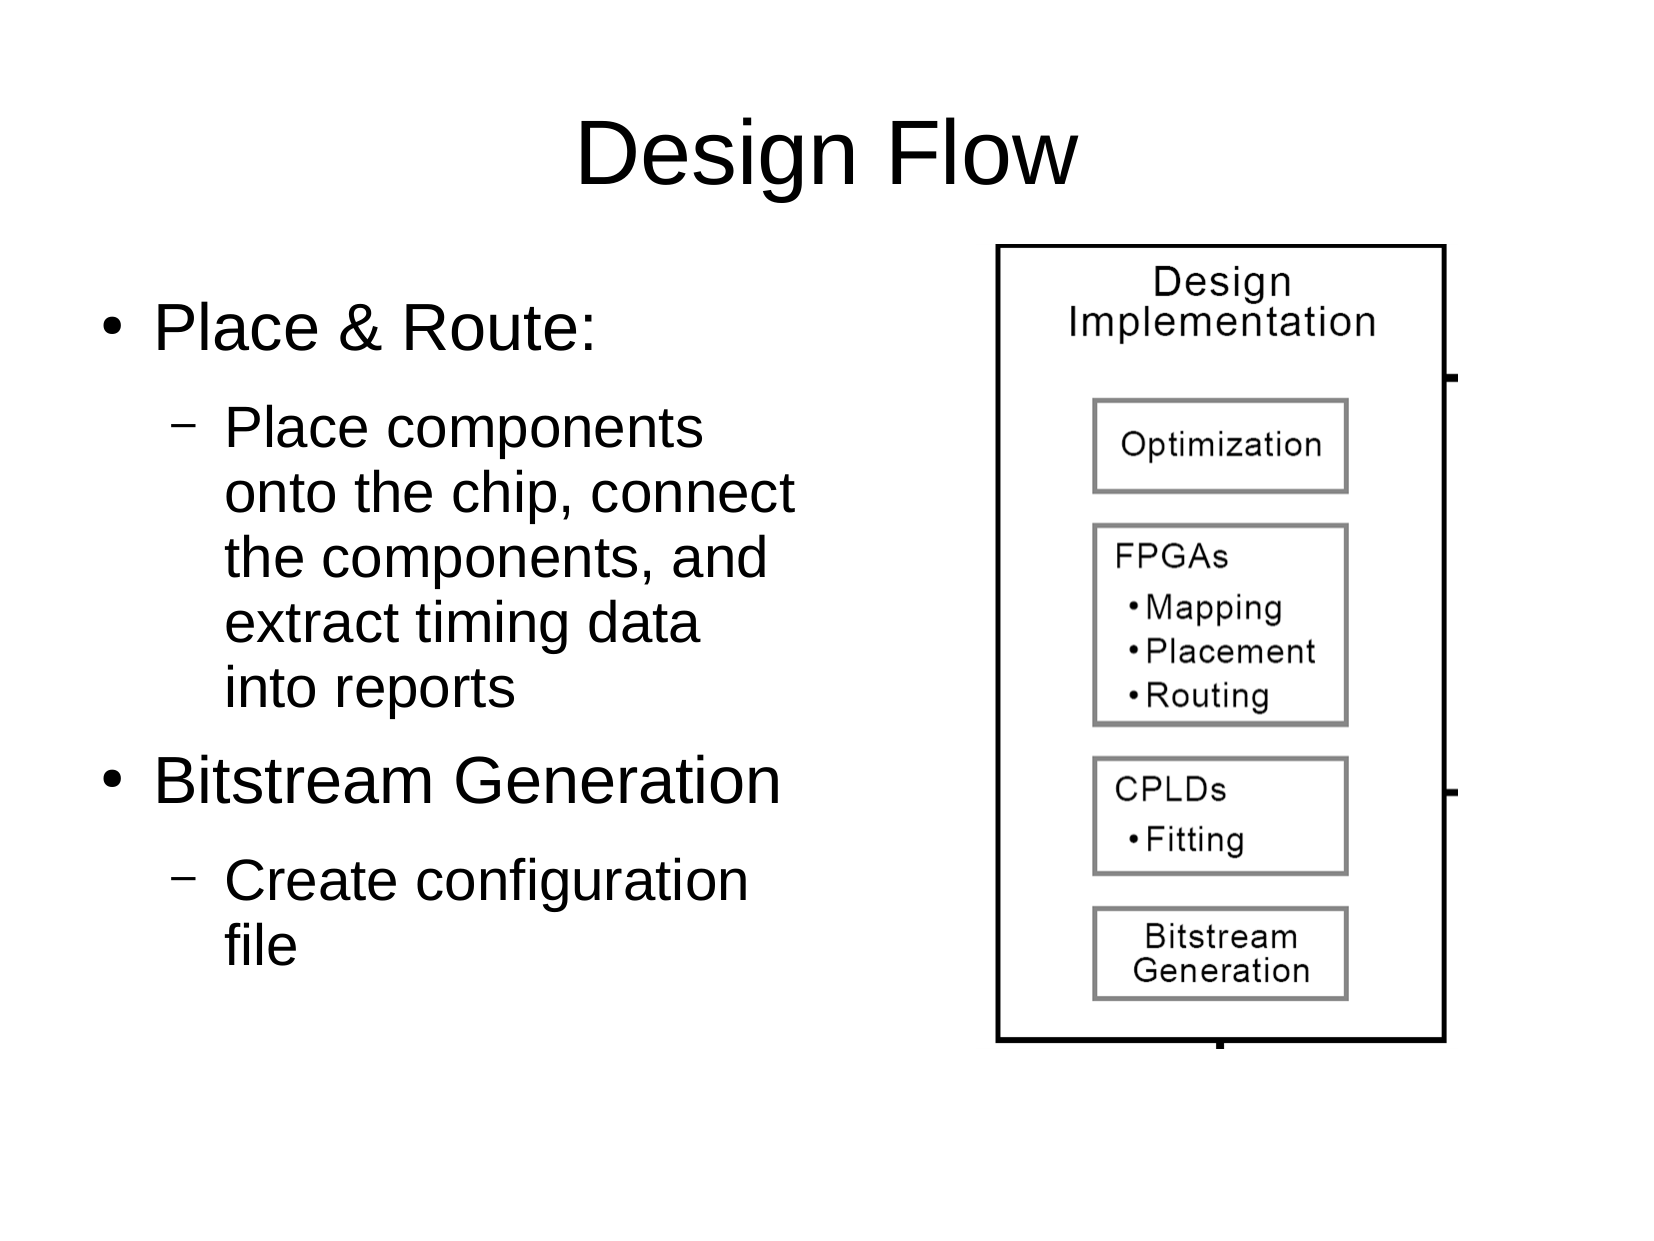

# Design Flow
Place & Route:
Place components onto the chip, connect the components, and extract timing data into reports
Bitstream Generation
Create configuration file